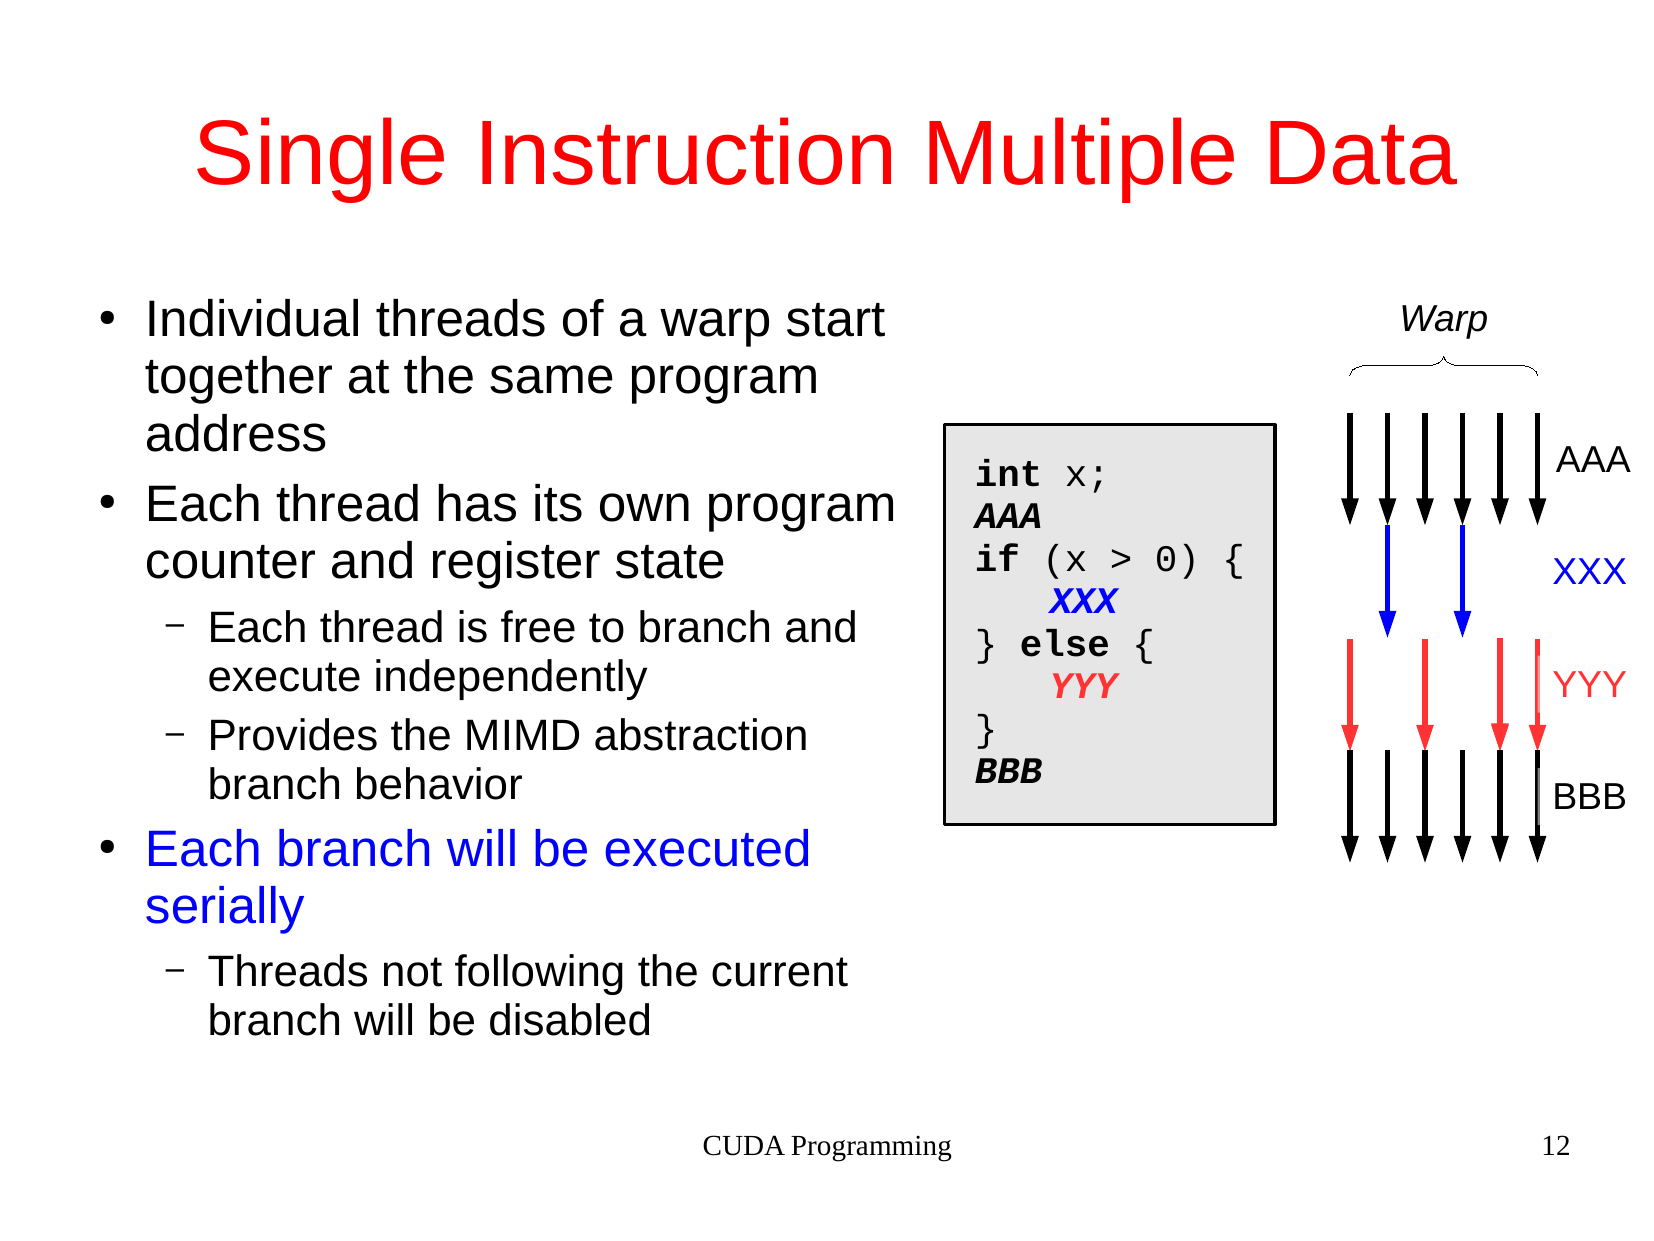

# Single Instruction Multiple Data
Warp
Individual threads of a warp start together at the same program address
Each thread has its own program counter and register state
Each thread is free to branch and execute independently
Provides the MIMD abstraction branch behavior
Each branch will be executed serially
Threads not following the current branch will be disabled
int x;
AAA
if (x > 0) {
	XXX
} else {
	YYY
}
BBB
AAA
XXX
YYY
BBB
CUDA Programming
12